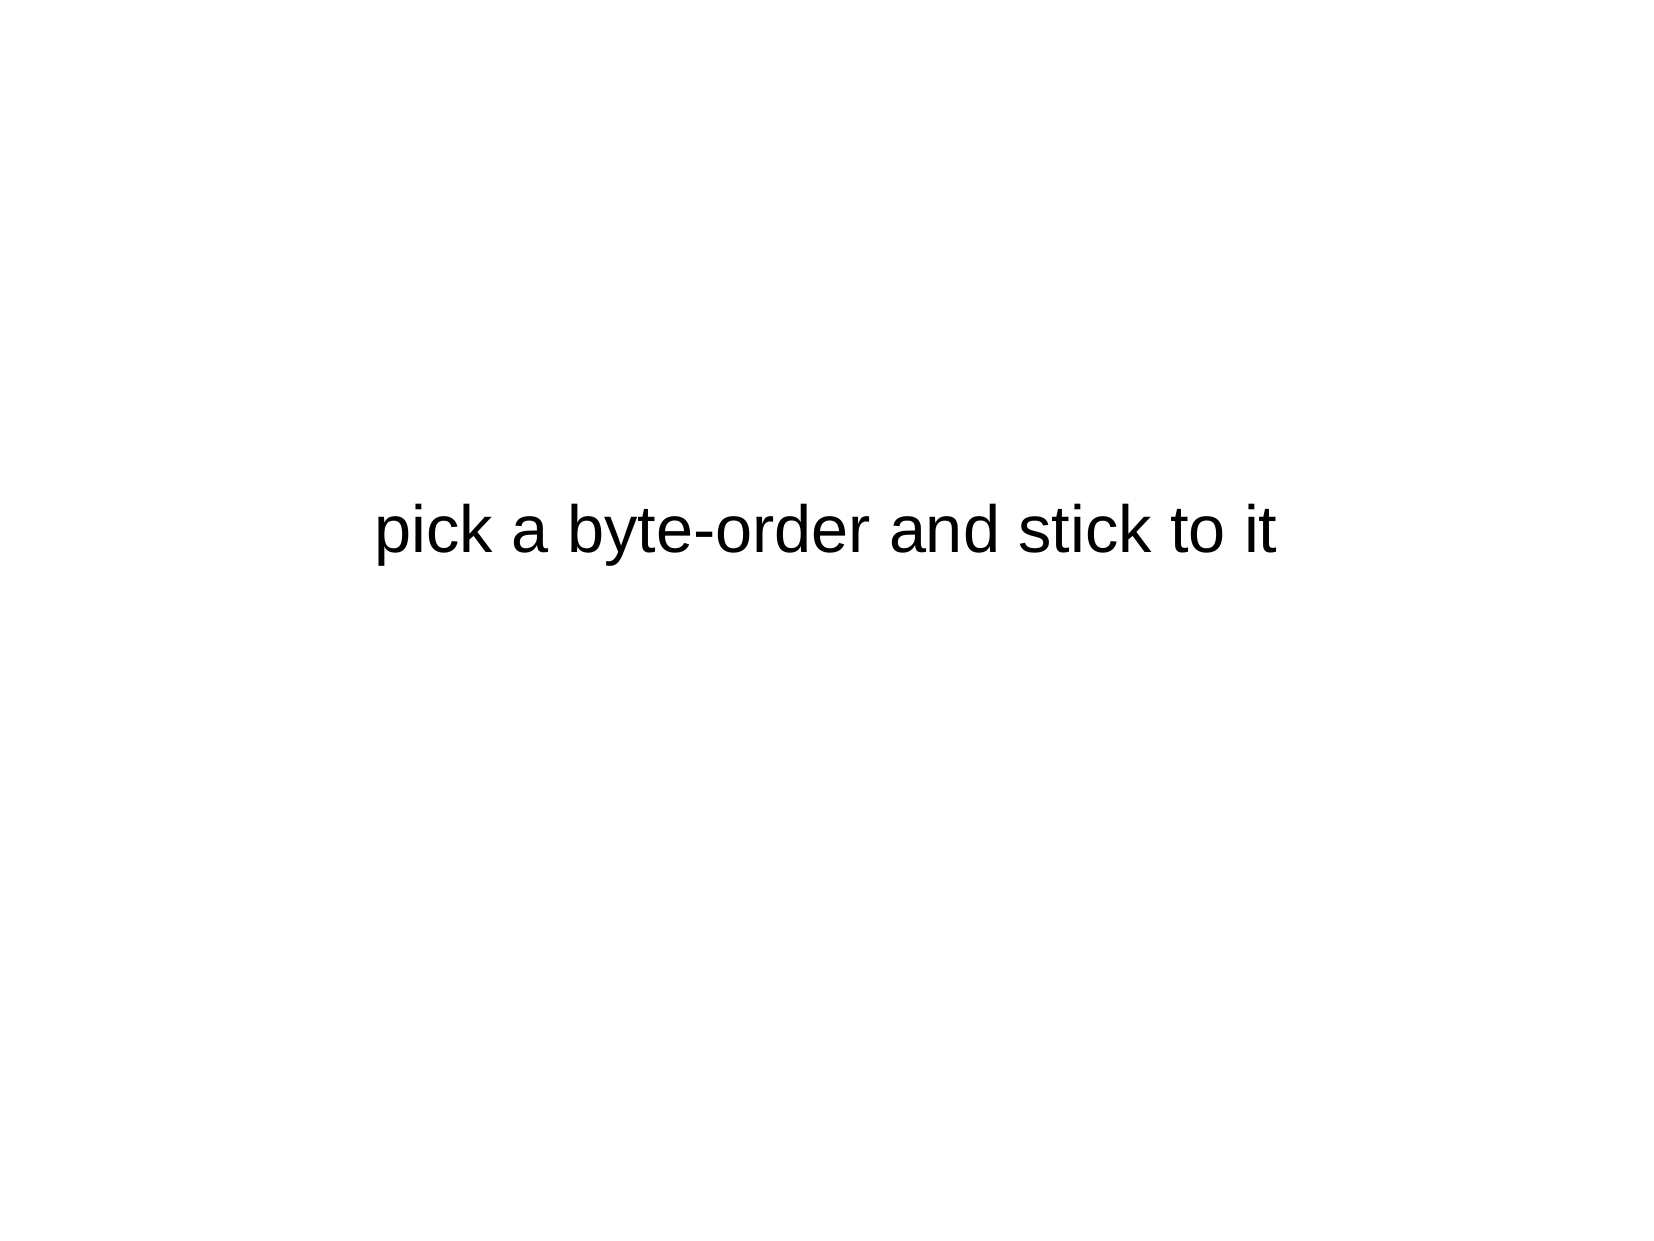

# pick a byte-order and stick to it